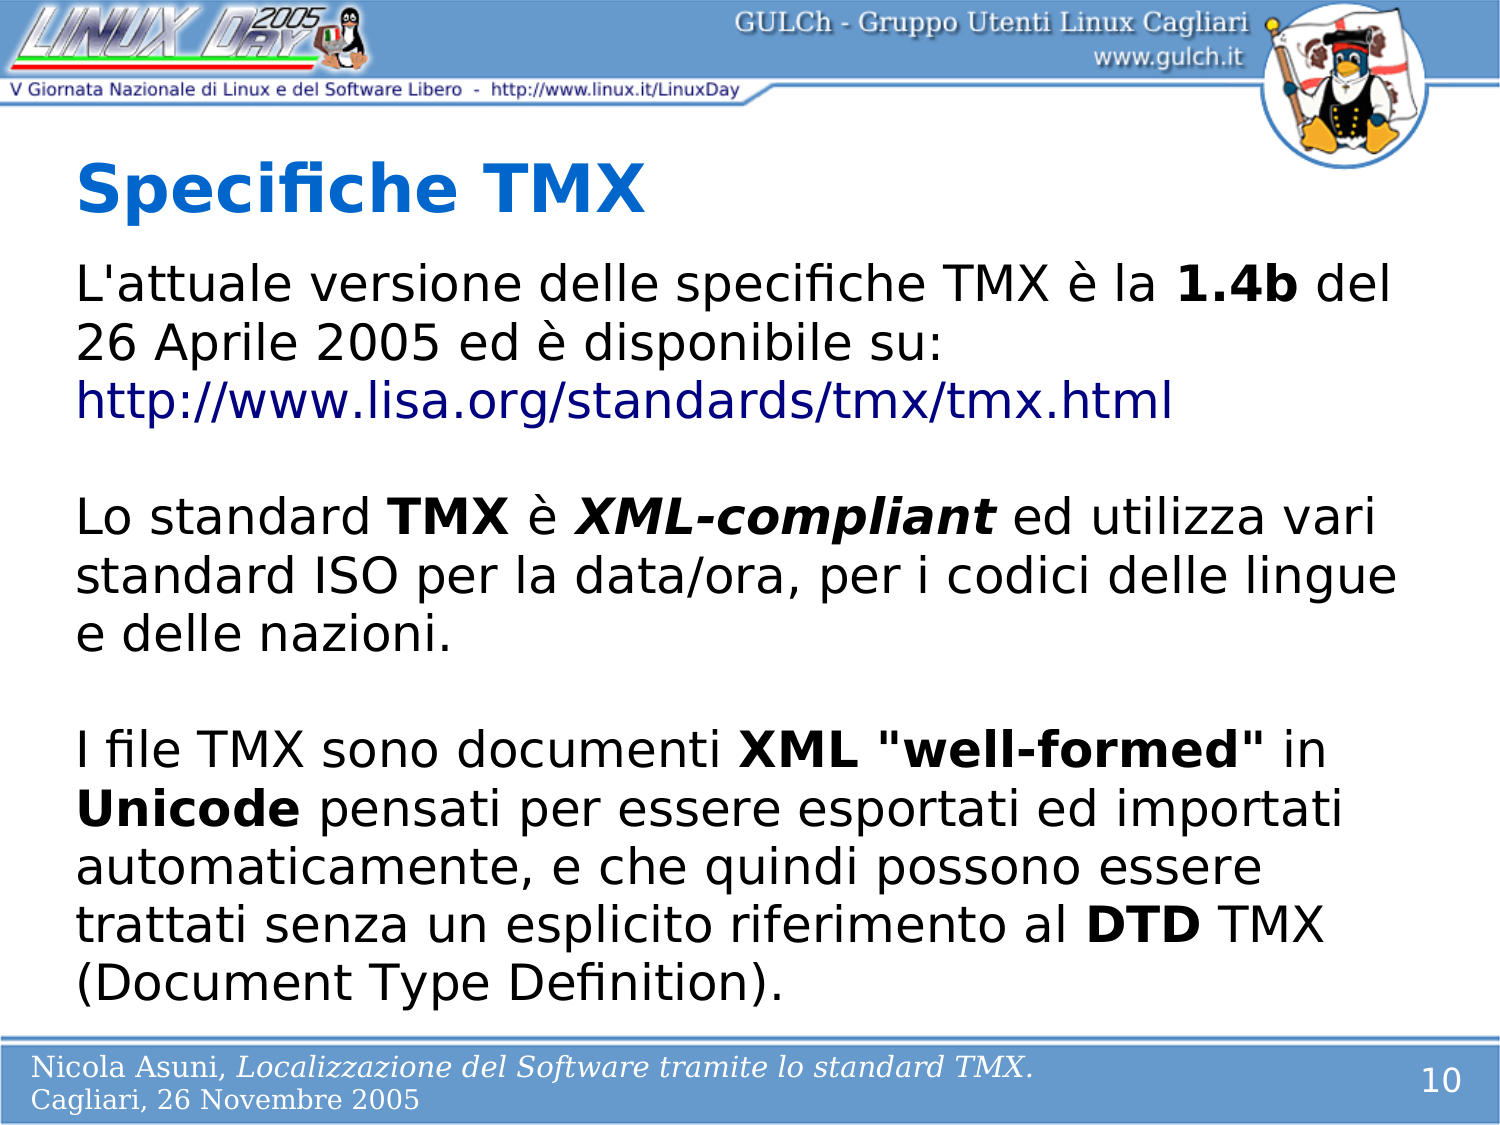

Specifiche TMX
L'attuale versione delle specifiche TMX è la 1.4b del 26 Aprile 2005 ed è disponibile su:
http://www.lisa.org/standards/tmx/tmx.html
Lo standard TMX è XML-compliant ed utilizza vari standard ISO per la data/ora, per i codici delle lingue e delle nazioni.
I file TMX sono documenti XML "well-formed" in Unicode pensati per essere esportati ed importati automaticamente, e che quindi possono essere trattati senza un esplicito riferimento al DTD TMX (Document Type Definition).